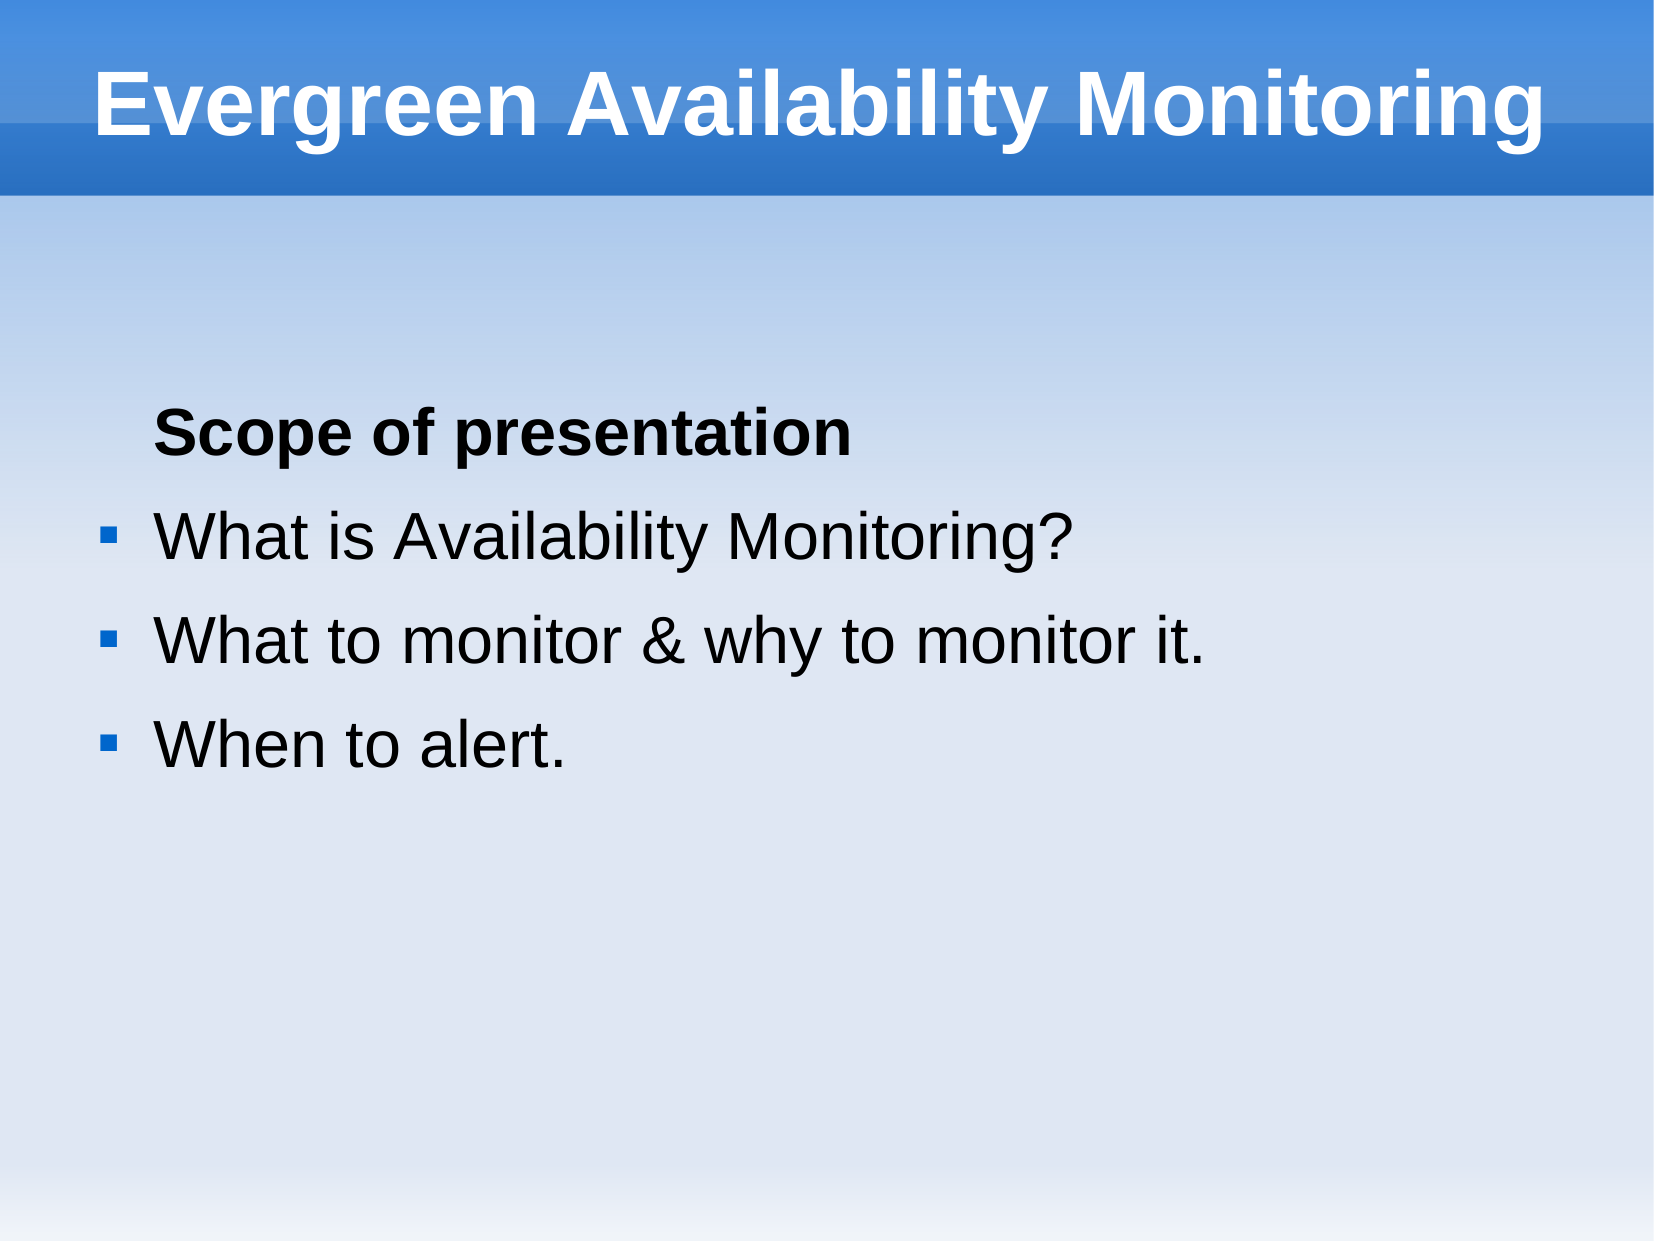

# Evergreen Availability Monitoring
Scope of presentation
What is Availability Monitoring?
What to monitor & why to monitor it.
When to alert.